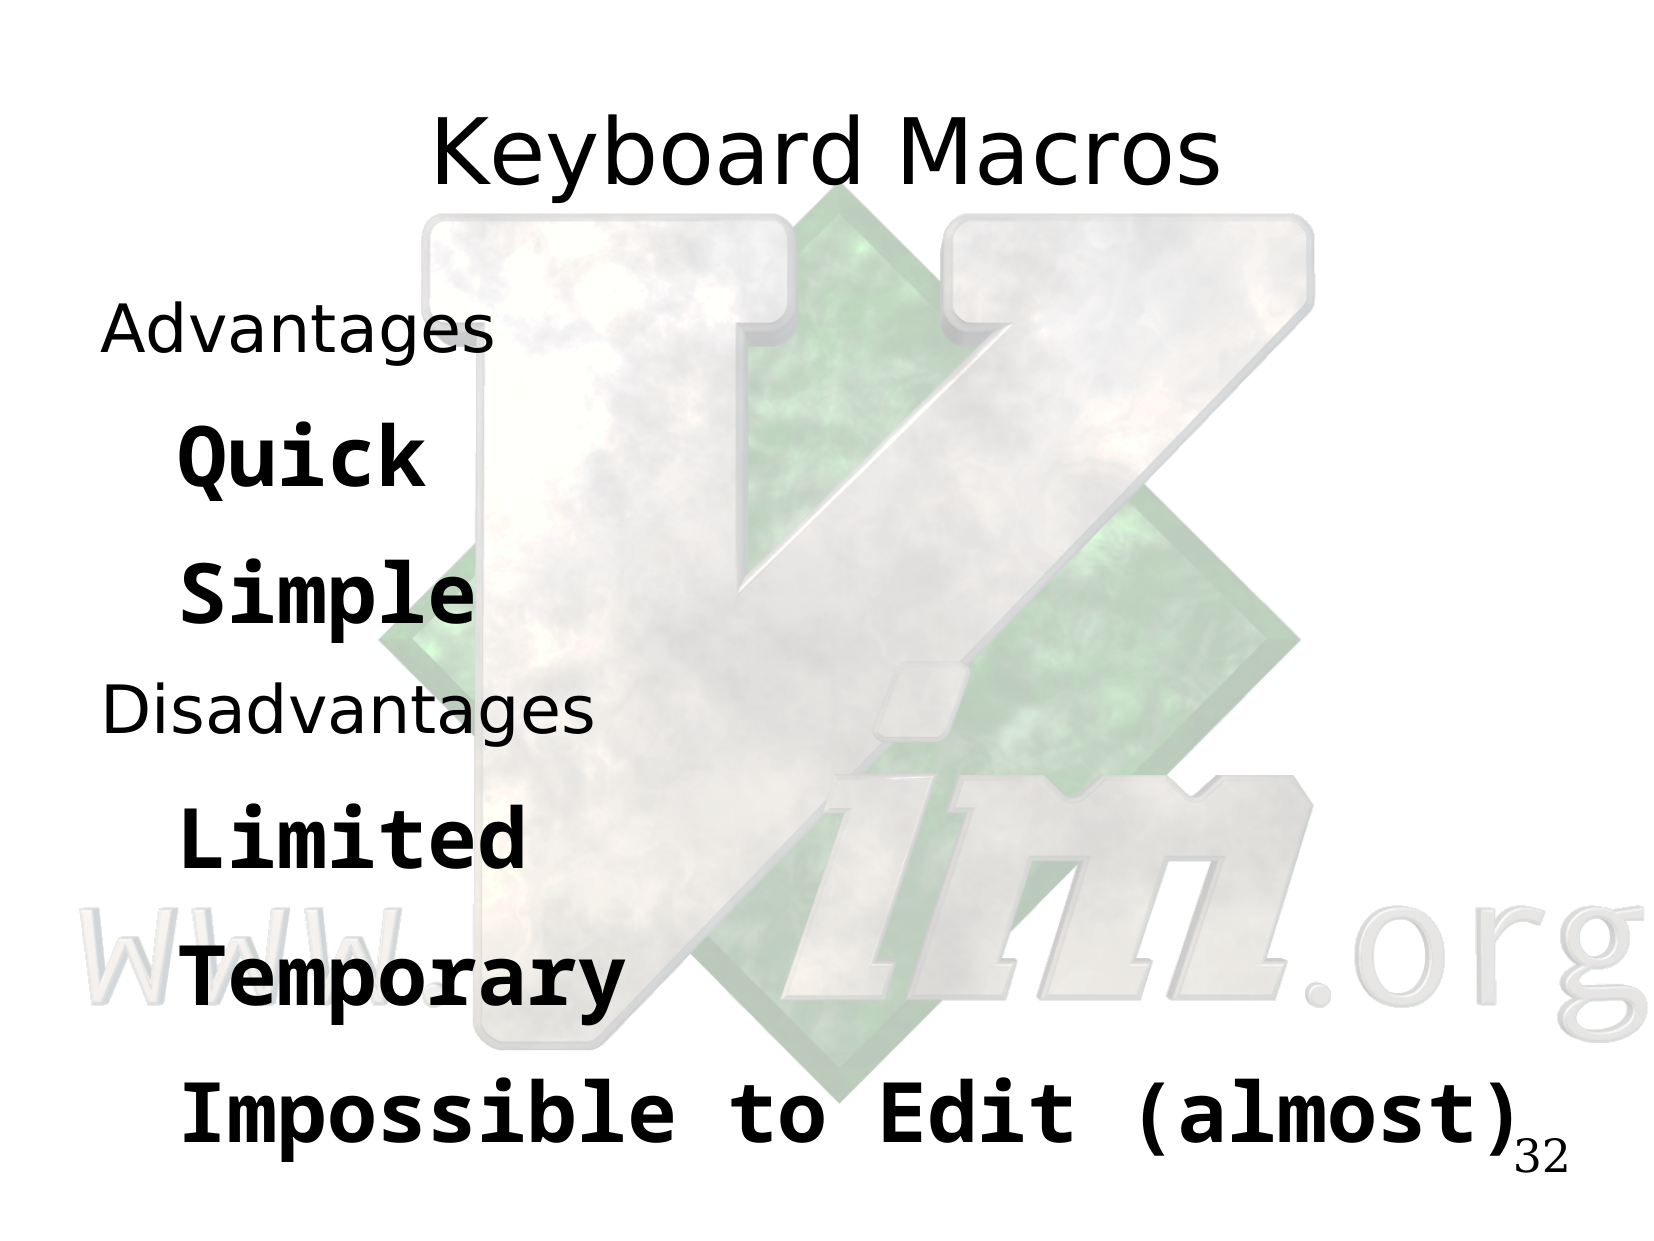

# Keyboard Macros
Advantages
Quick
Simple
Disadvantages
Limited
Temporary
Impossible to Edit (almost)
32